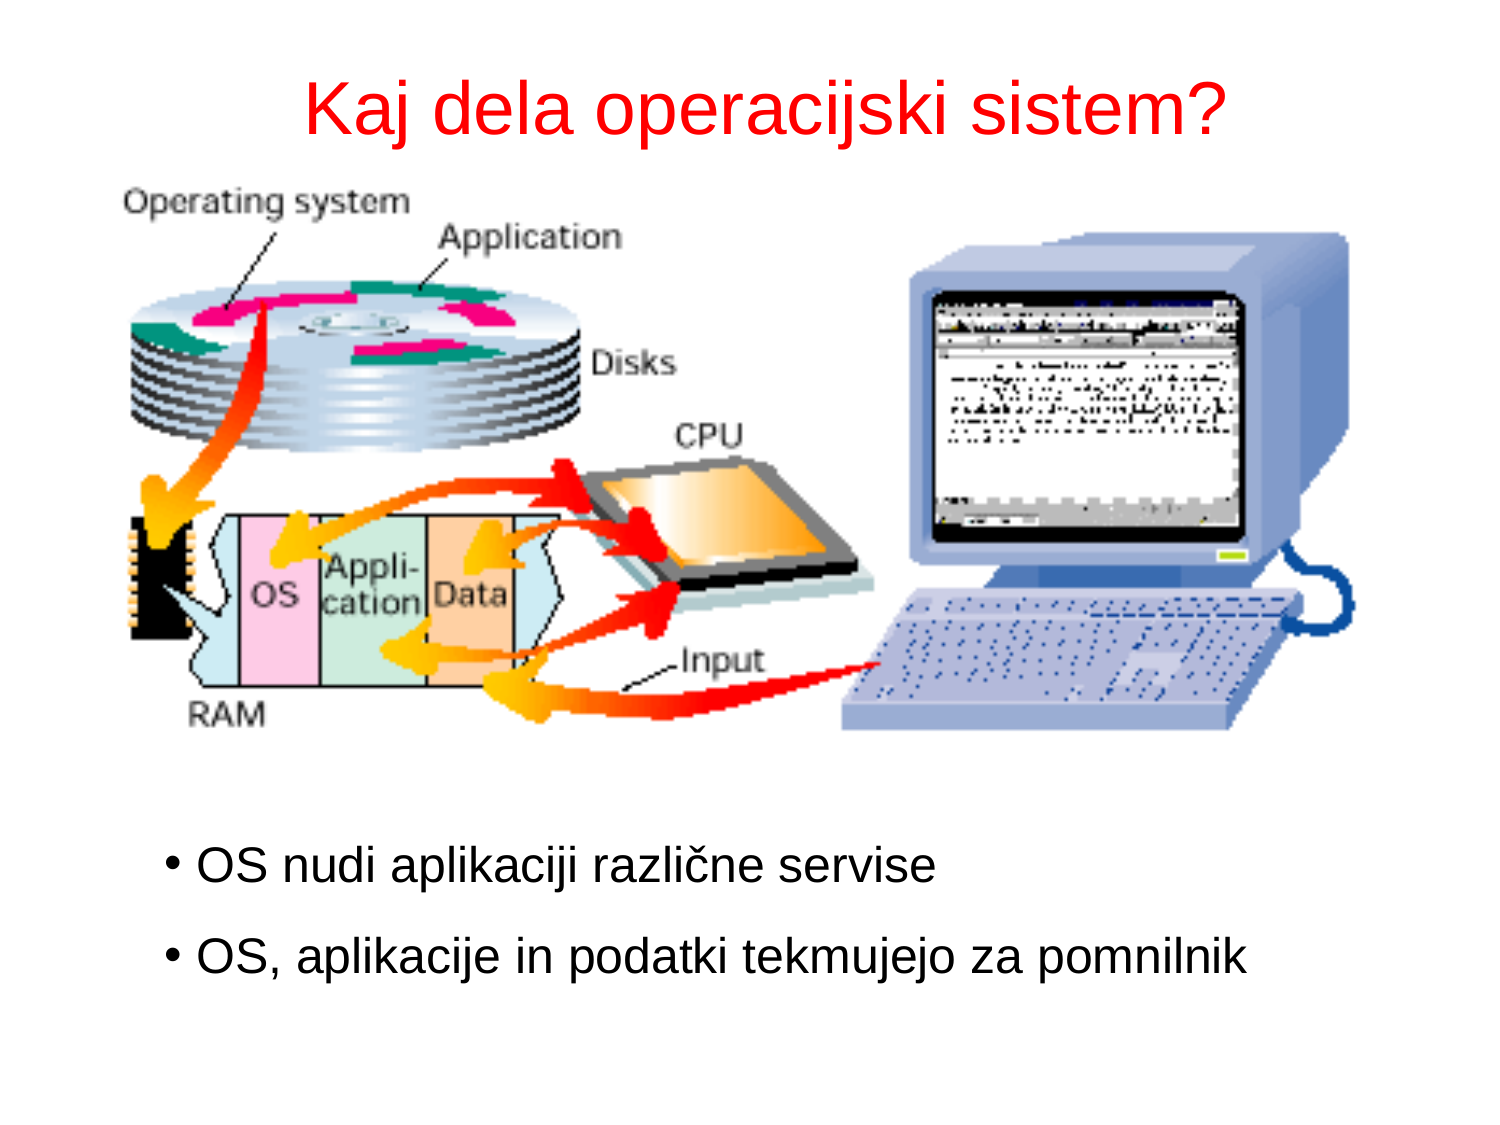

# Kaj dela operacijski sistem?
 OS nudi aplikaciji različne servise
 OS, aplikacije in podatki tekmujejo za pomnilnik